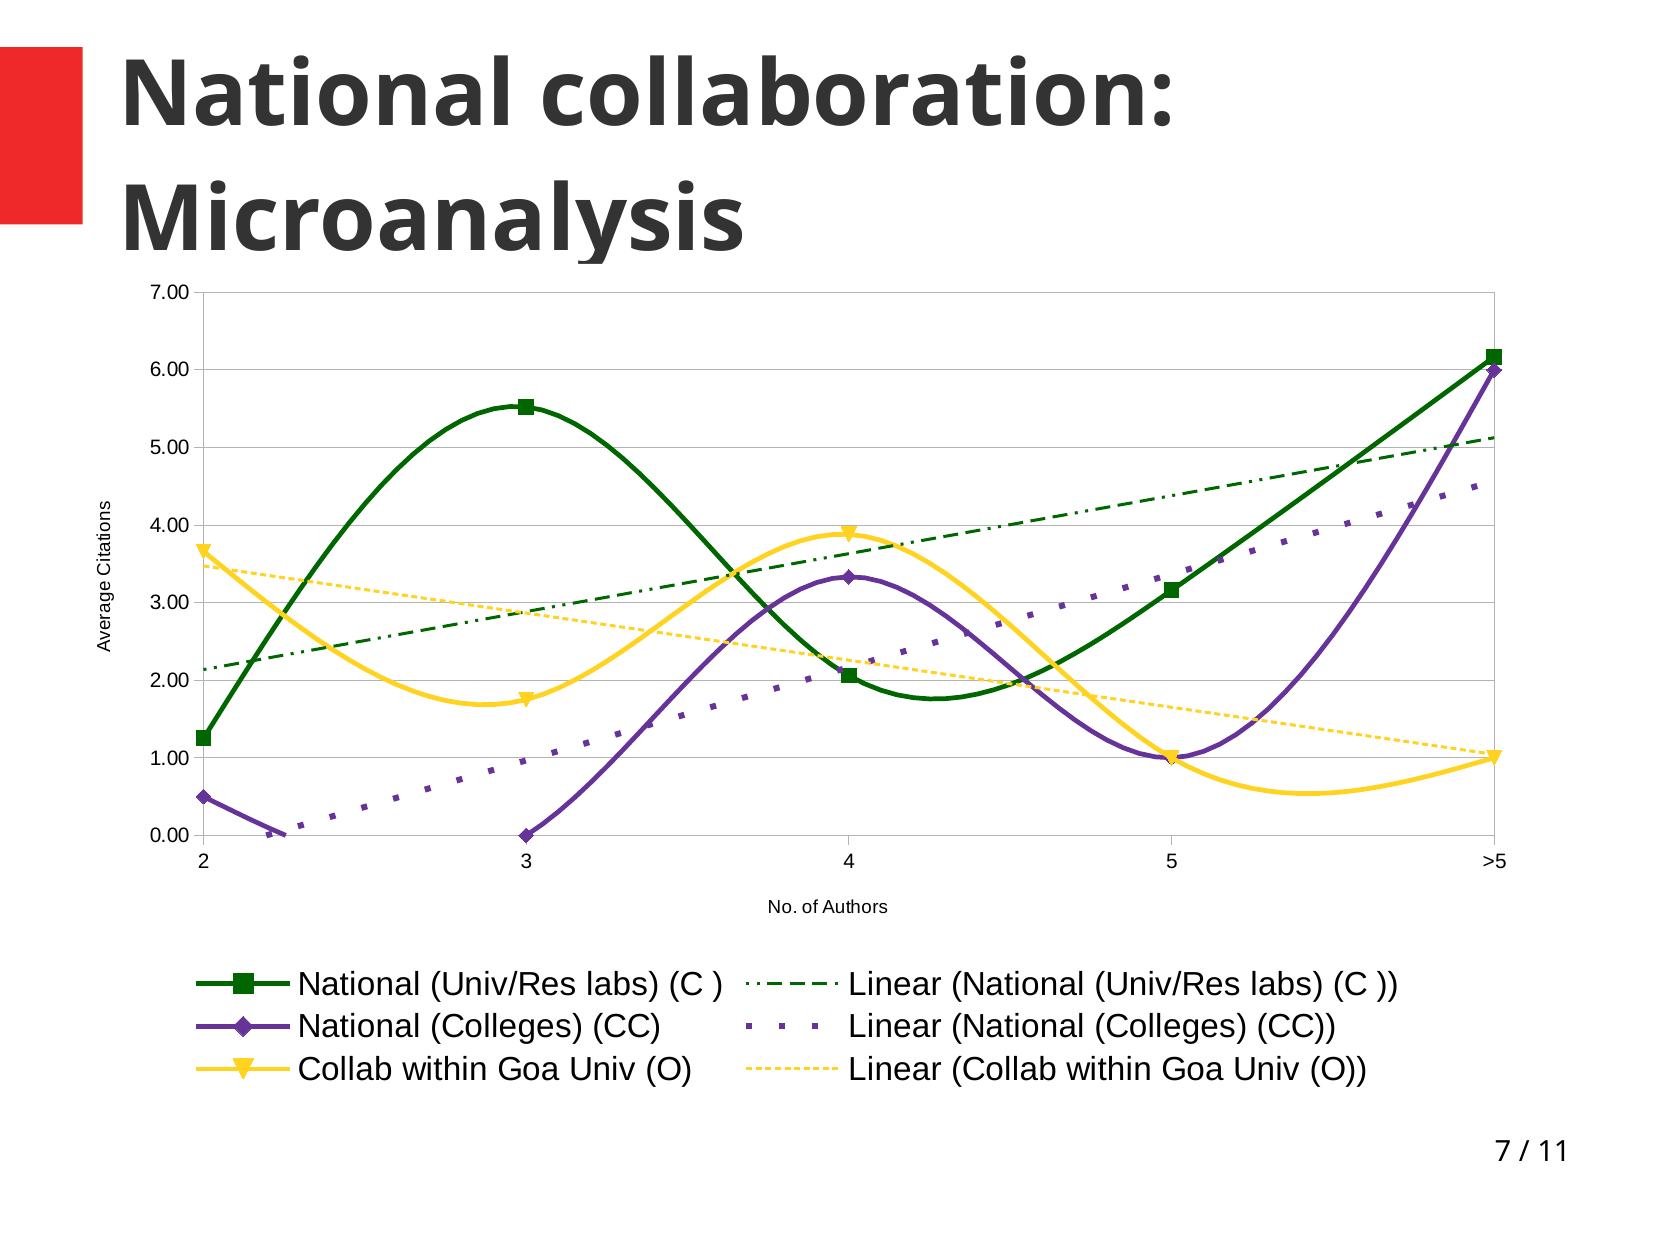

# National collaboration: Microanalysis
### Chart
| Category | National (Univ/Res labs) (C ) | National (Colleges) (CC) | Collab within Goa Univ (O) |
|---|---|---|---|
| 2 | 1.25 | 0.5 | 3.66 |
| 3 | 5.52173913043478 | 0.0 | 1.75 |
| 4 | 2.05882352941176 | 3.33333333333333 | 3.88 |
| 5 | 3.15789473684211 | 1.0 | 1.0 |
| >5 | 6.16666666666667 | 6.0 | 1.0 |7